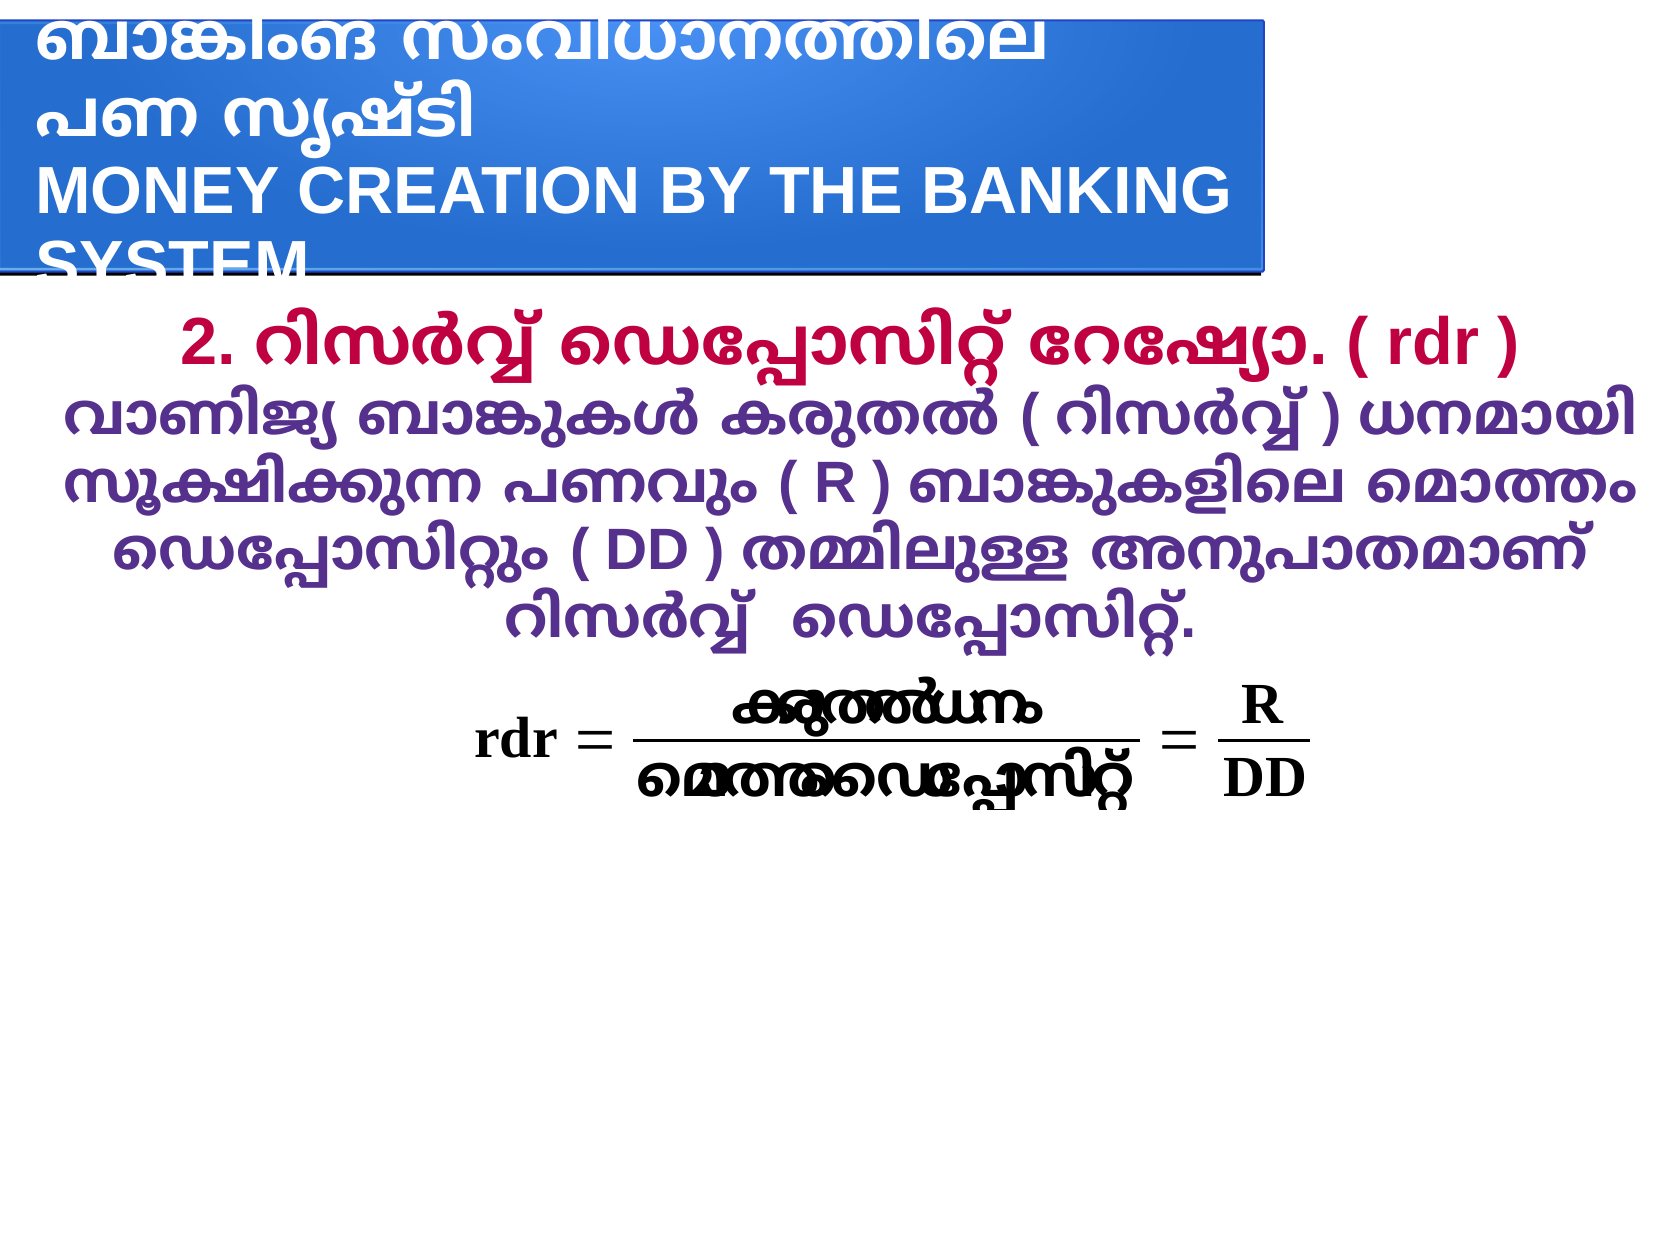

# ബാങ്കിംങ് സംവിധാനത്തിലെ പണ സൃഷ്ടി MONEY CREATION BY THE BANKING SYSTEM
2. റിസർവ്വ് ഡെപ്പോസിറ്റ് റേഷ്യോ. ( rdr )
വാണിജ്യ ബാങ്കുകൾ കരുതൽ ( റിസർവ്വ് ) ധനമായി സൂക്ഷിക്കുന്ന പണവും ( R ) ബാങ്കുകളിലെ മൊത്തം ഡെപ്പോസിറ്റും ( DD ) തമ്മിലുള്ള അനുപാതമാണ് റിസർവ്വ് ഡെപ്പോസിറ്റ്.